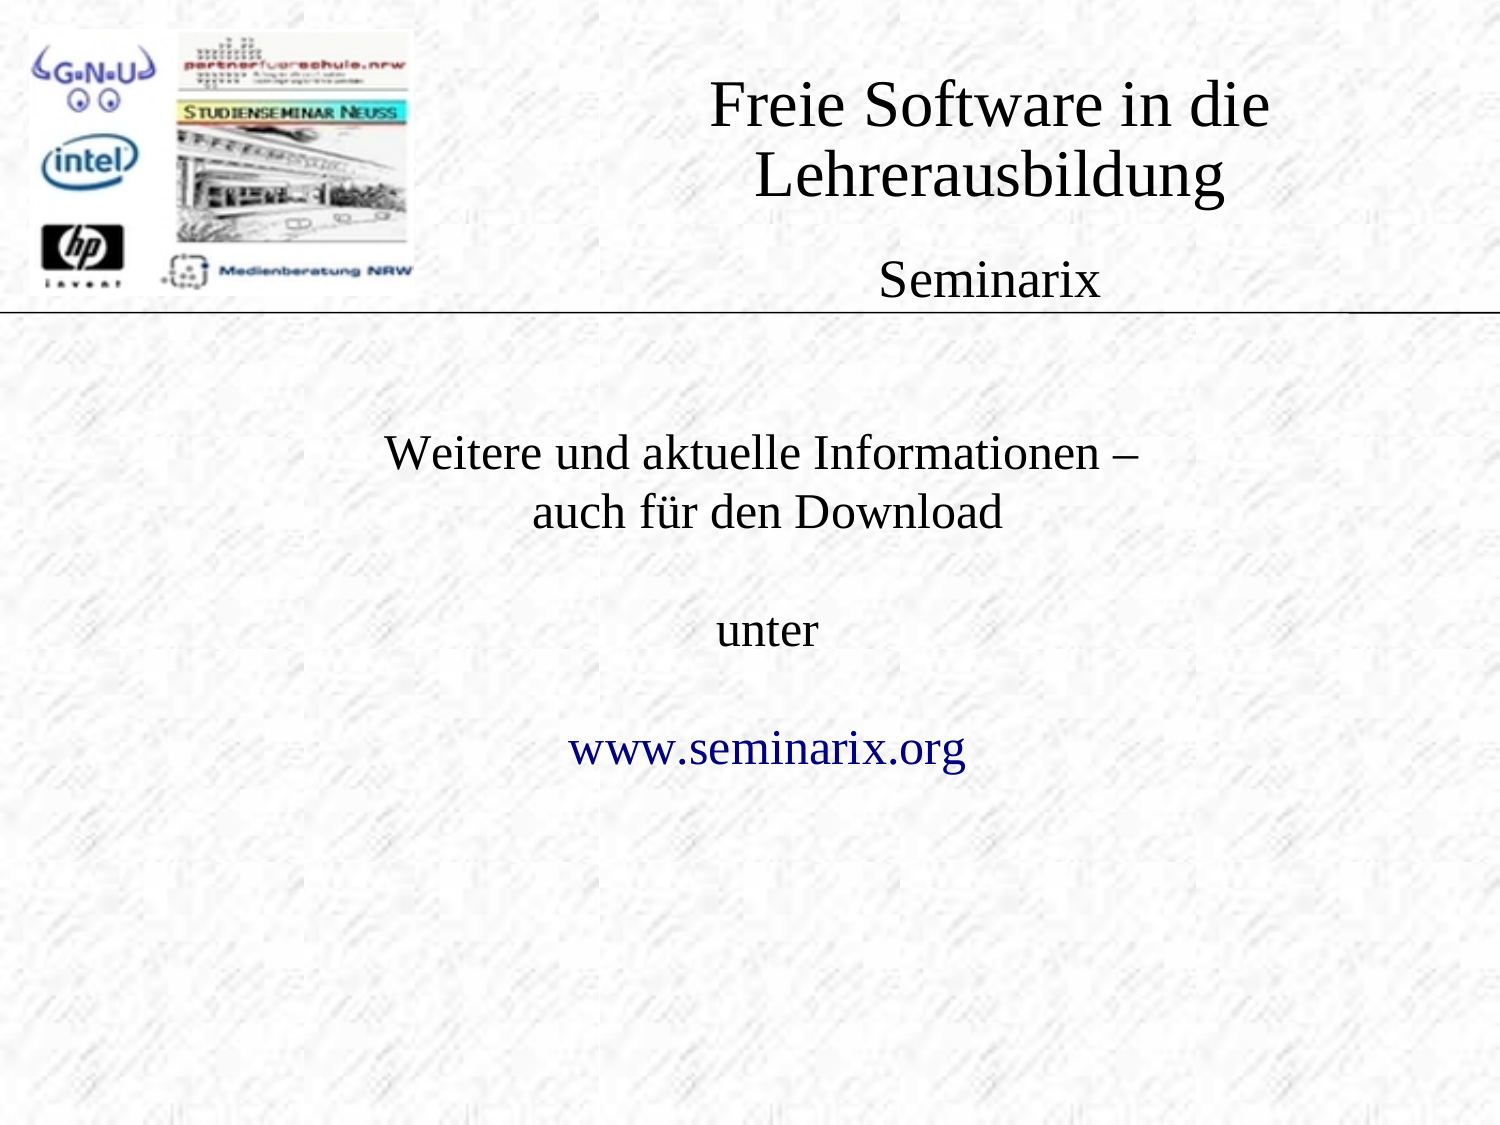

Freie Software in die Lehrerausbildung
Seminarix
Weitere und aktuelle Informationen –
auch für den Download
unter
www.seminarix.org